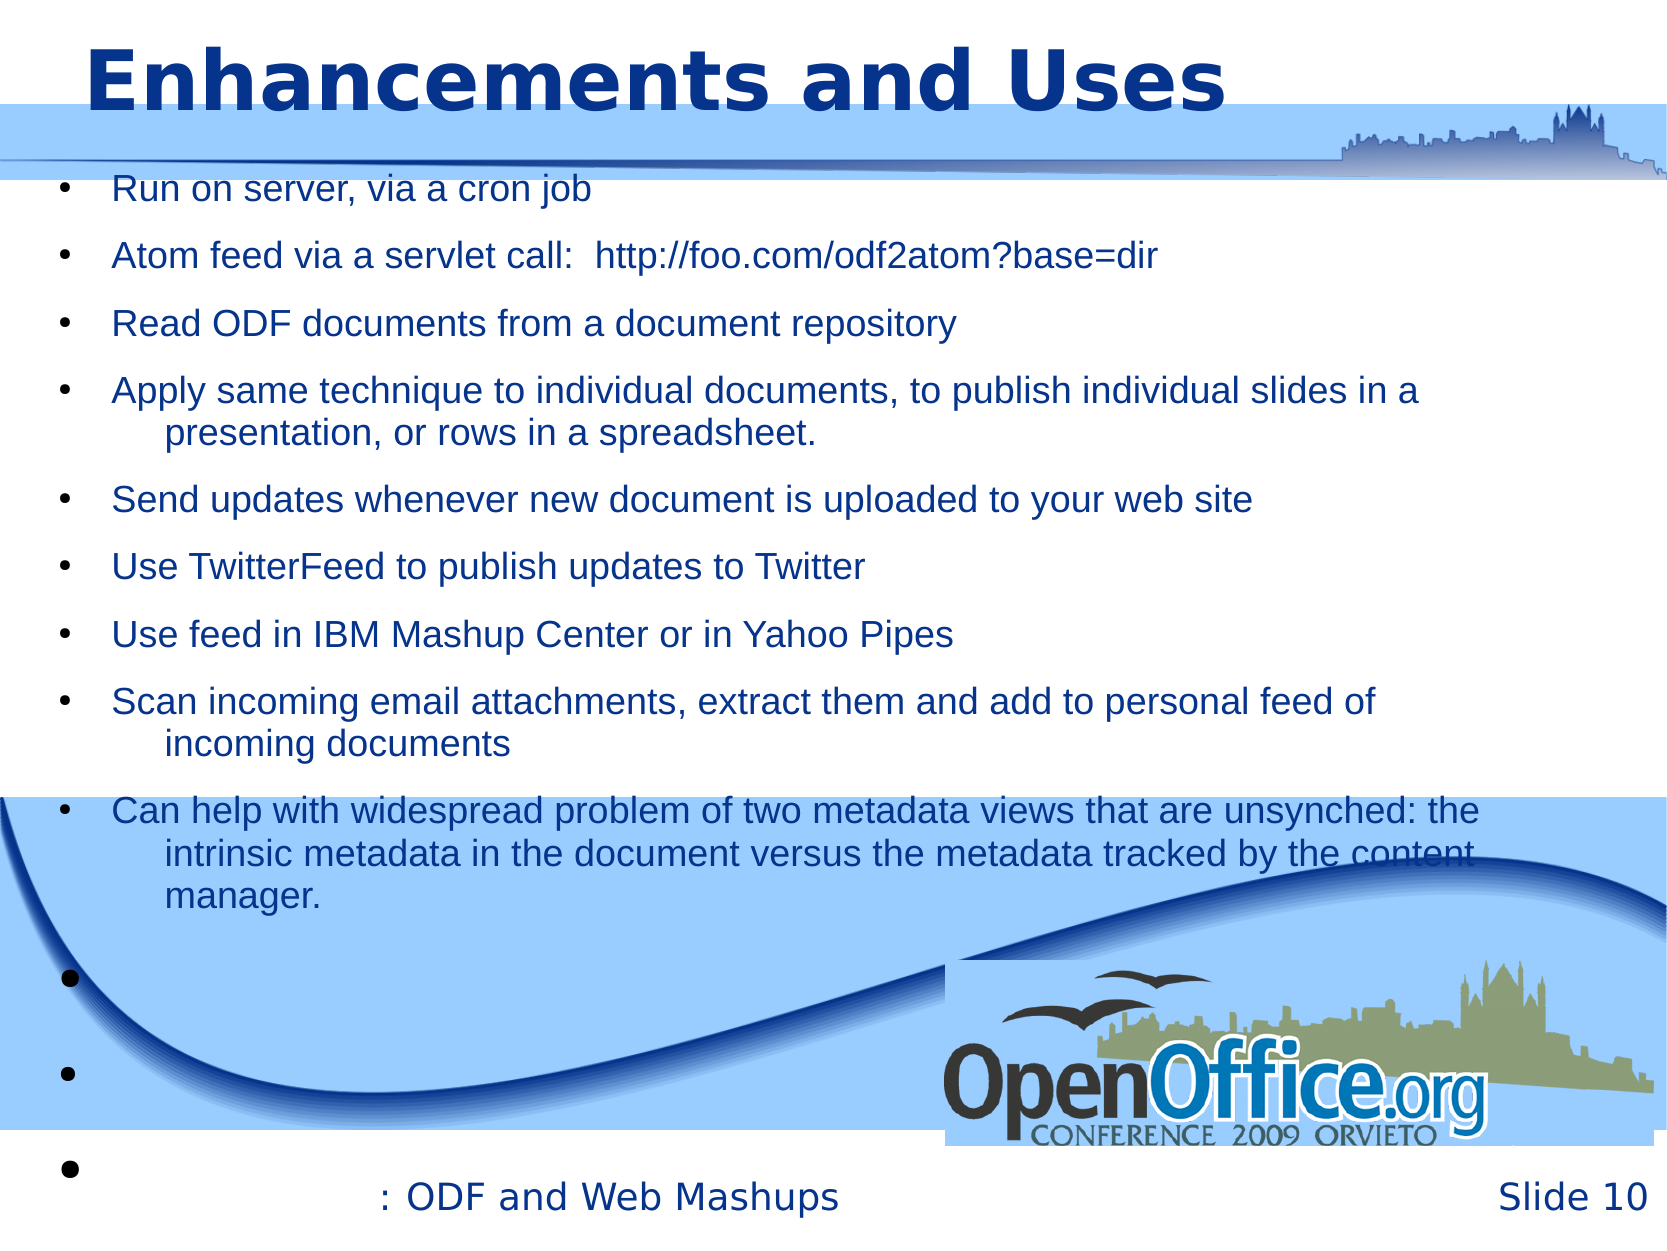

# Enhancements and Uses
Run on server, via a cron job
Atom feed via a servlet call: http://foo.com/odf2atom?base=dir
Read ODF documents from a document repository
Apply same technique to individual documents, to publish individual slides in a presentation, or rows in a spreadsheet.
Send updates whenever new document is uploaded to your web site
Use TwitterFeed to publish updates to Twitter
Use feed in IBM Mashup Center or in Yahoo Pipes
Scan incoming email attachments, extract them and add to personal feed of incoming documents
Can help with widespread problem of two metadata views that are unsynched: the intrinsic metadata in the document versus the metadata tracked by the content manager.
ODF and Web Mashups
10